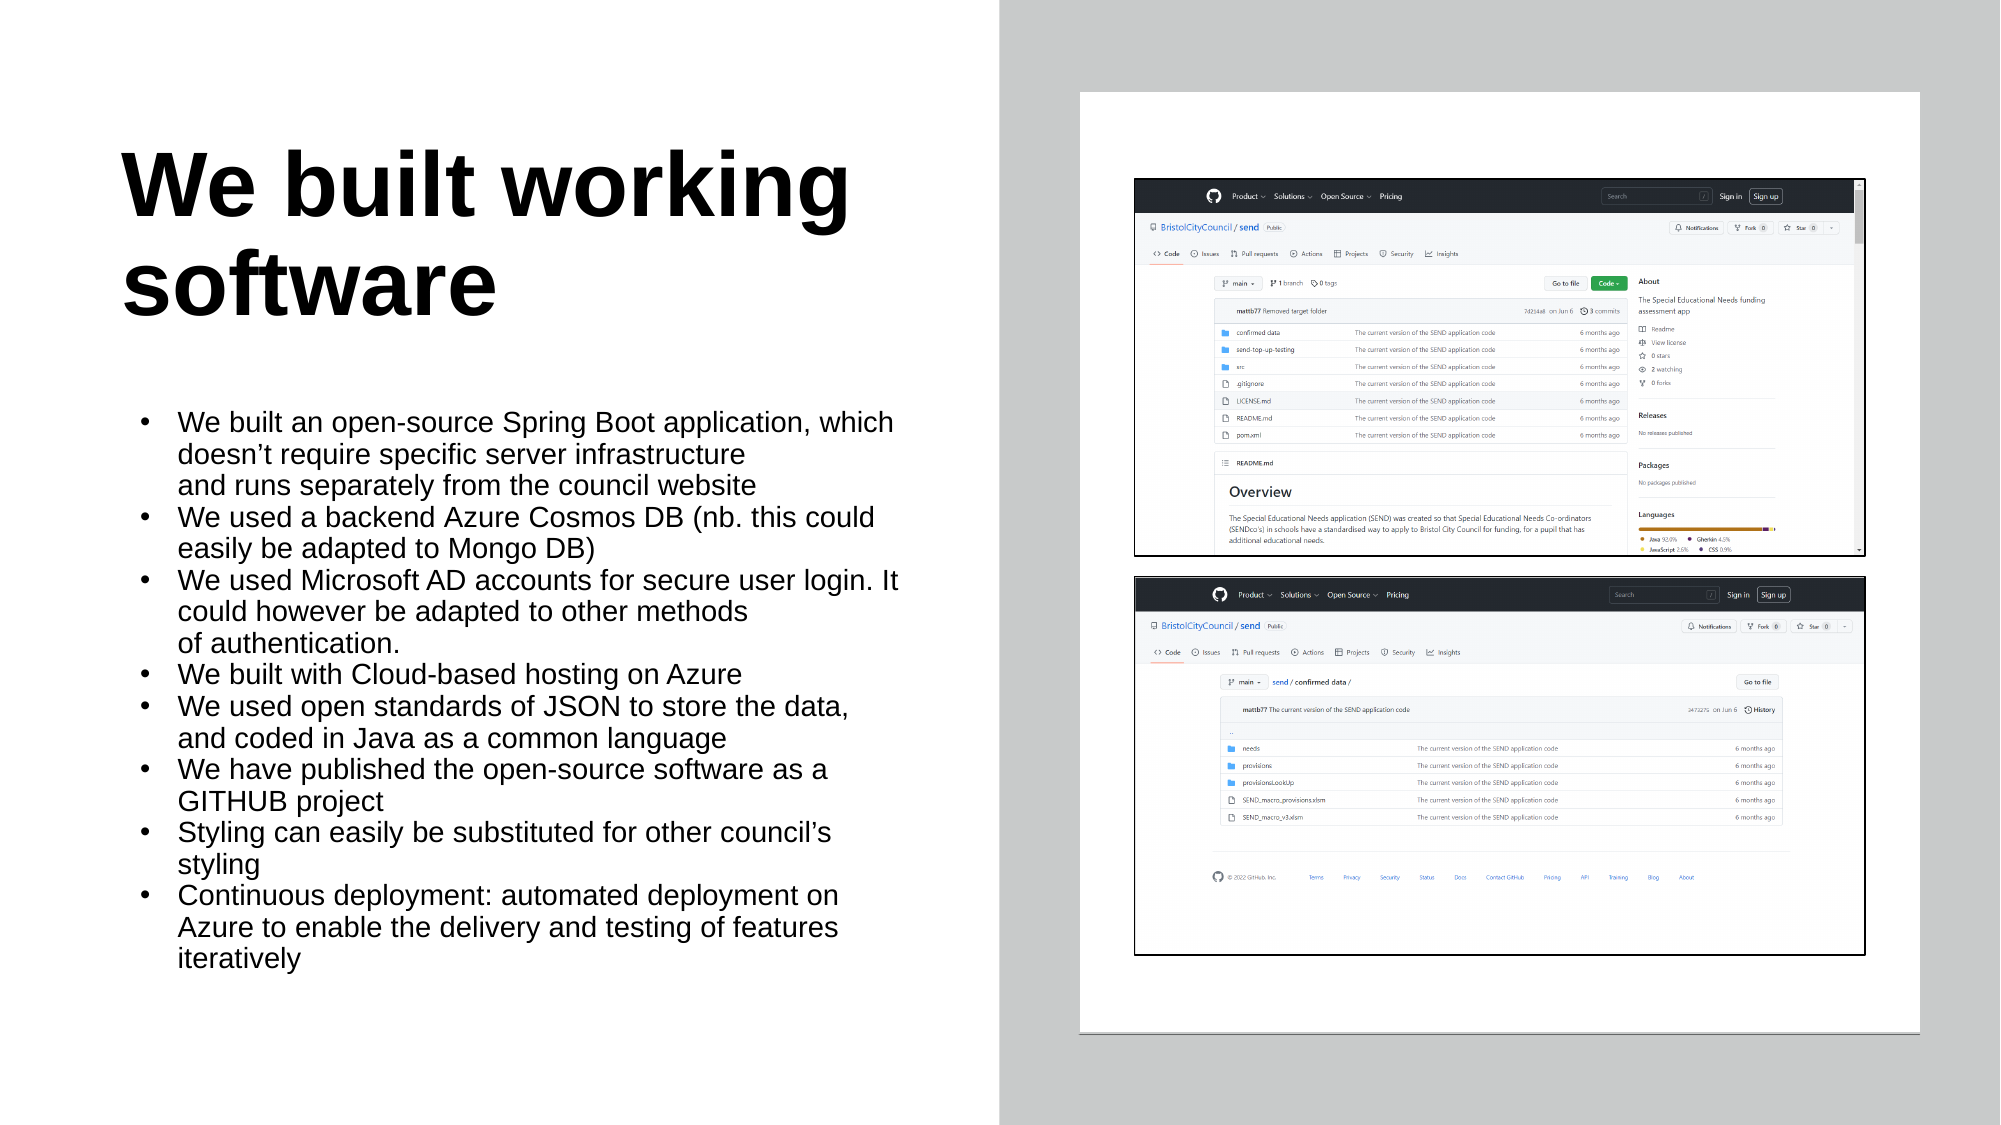

# We built working software
We built an open-source Spring Boot application, which doesn’t require specific server infrastructure and runs separately from the council website
We used a backend Azure Cosmos DB (nb. this could easily be adapted to Mongo DB)
We used Microsoft AD accounts for secure user login. It could however be adapted to other methods of authentication.
We built with Cloud-based hosting on Azure
We used open standards of JSON to store the data, and coded in Java as a common language
We have published the open-source software as a GITHUB project
Styling can easily be substituted for other council’s styling
Continuous deployment: automated deployment on Azure to enable the delivery and testing of features iteratively